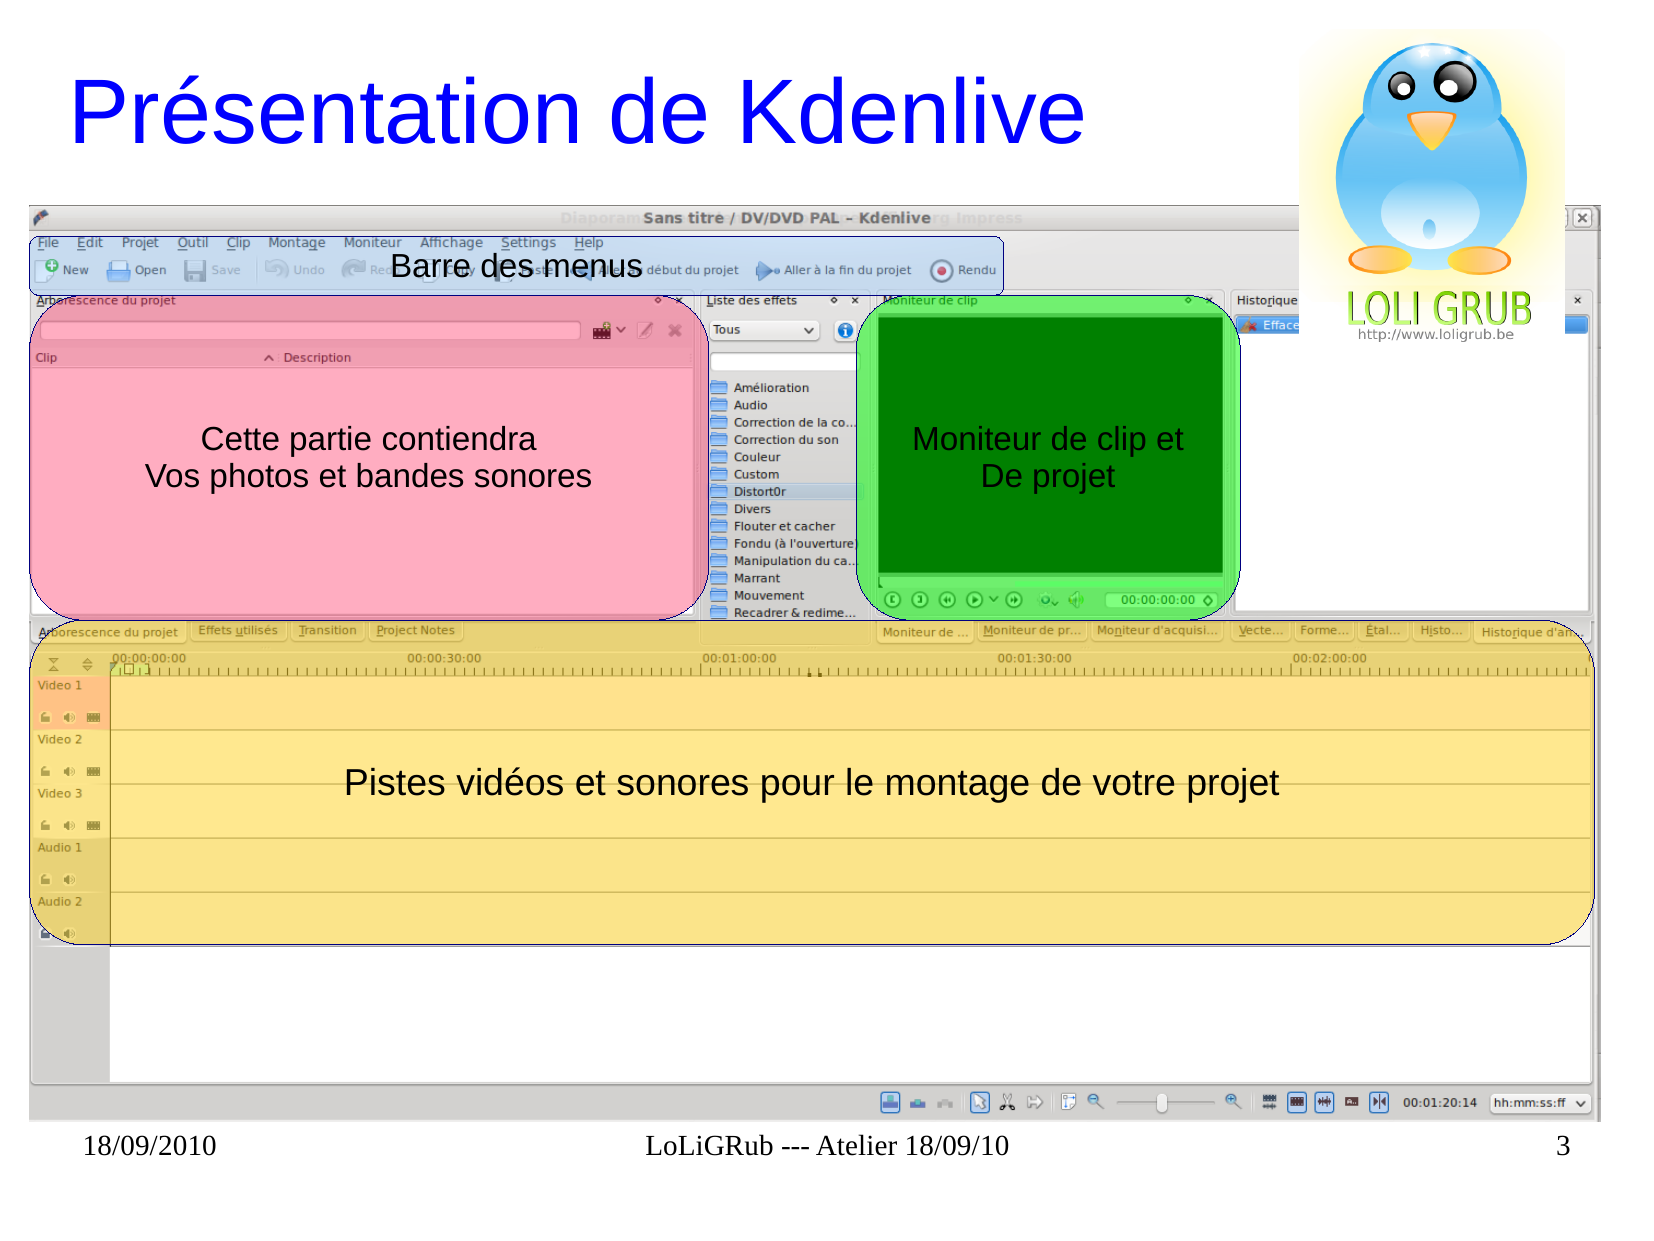

Présentation de Kdenlive
..
Barre des menus
Cette partie contiendra
Vos photos et bandes sonores
Moniteur de clip et
De projet
Pistes vidéos et sonores pour le montage de votre projet
18/09/2010
LoLiGRub --- Atelier 18/09/10
3